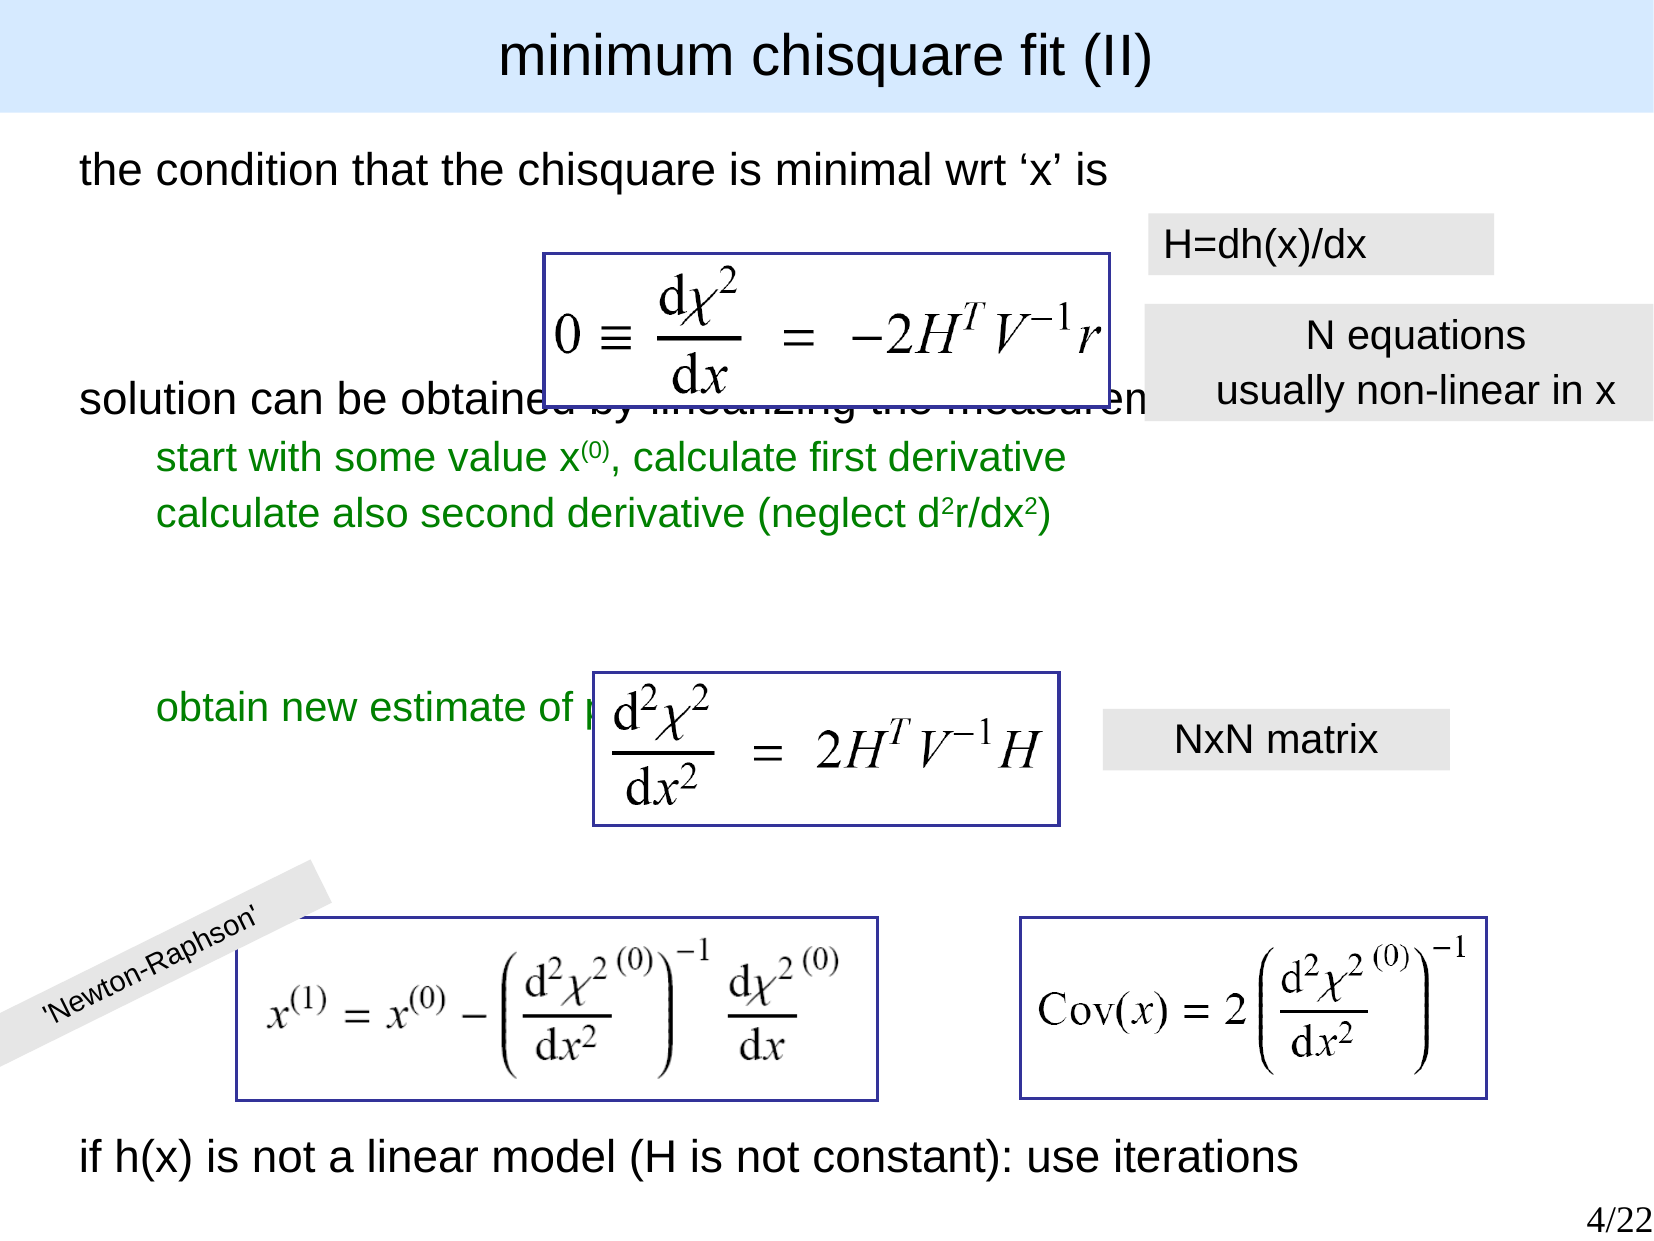

# minimum chisquare fit (II)
the condition that the chisquare is minimal wrt ‘x’ is
solution can be obtained by linearizing the measurement model
start with some value x(0), calculate first derivative
calculate also second derivative (neglect d2r/dx2)
obtain new estimate of parameters with
H=dh(x)/dx
N equations
usually non-linear in x
NxN matrix
'Newton-Raphson'
if h(x) is not a linear model (H is not constant): use iterations
4